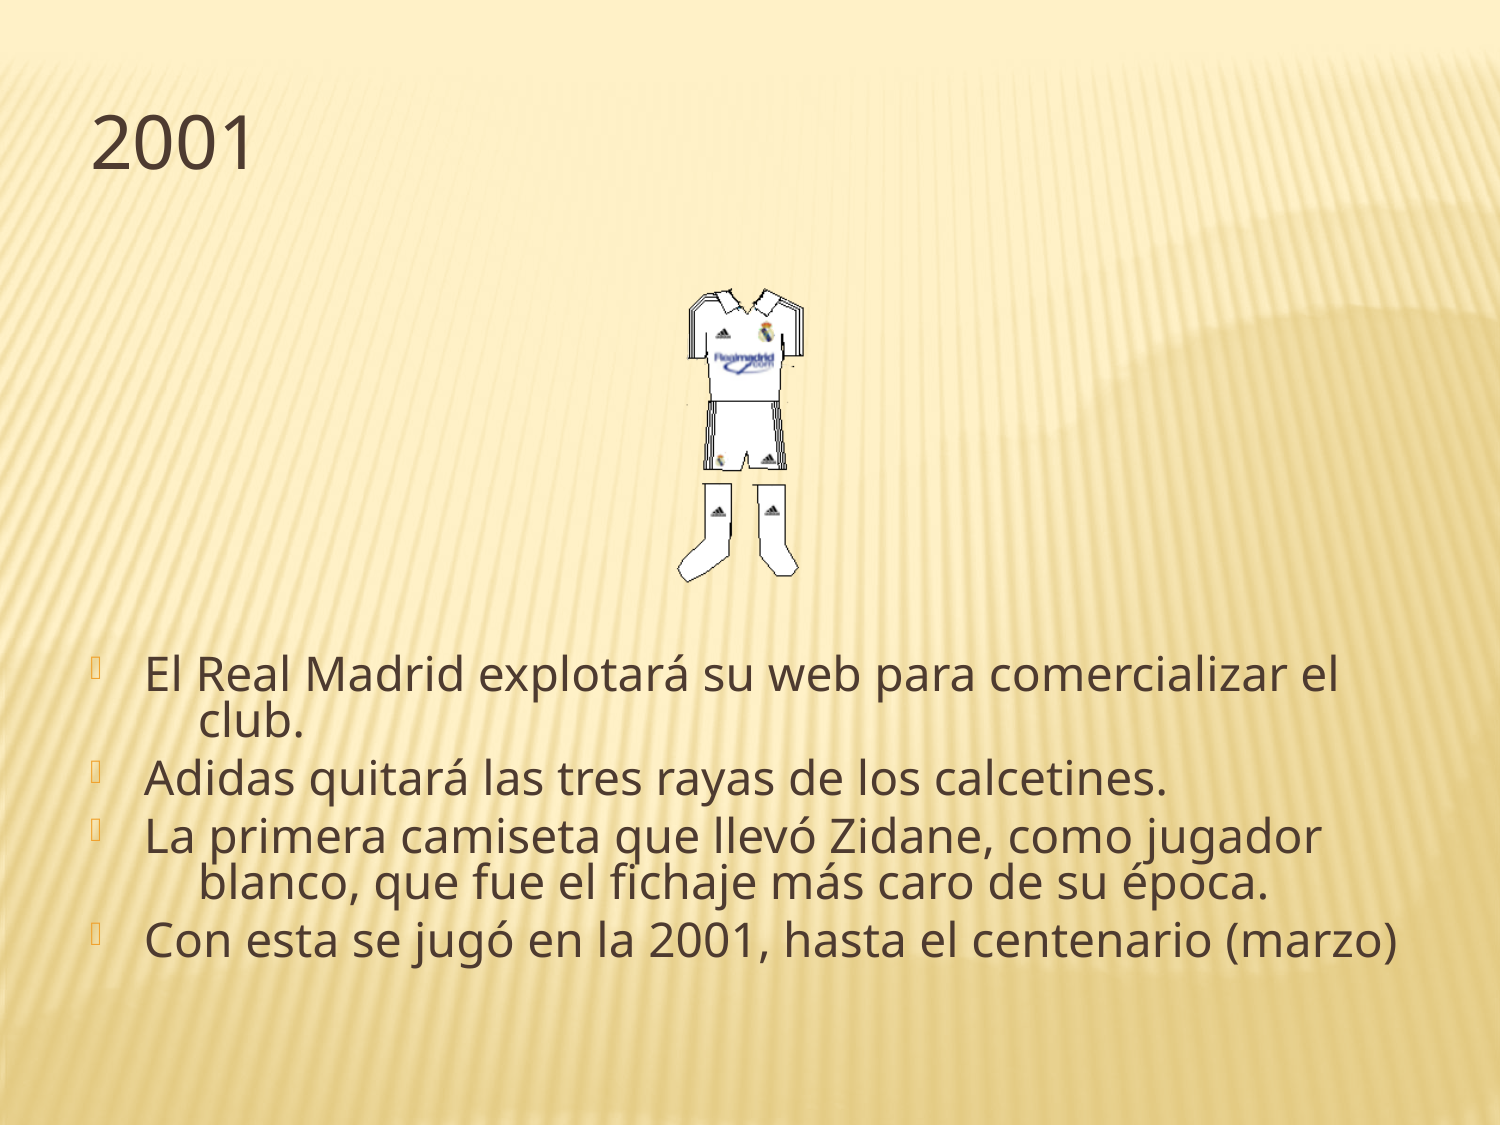

# 2001
El Real Madrid explotará su web para comercializar el club.
Adidas quitará las tres rayas de los calcetines.
La primera camiseta que llevó Zidane, como jugador blanco, que fue el fichaje más caro de su época.
Con esta se jugó en la 2001, hasta el centenario (marzo)